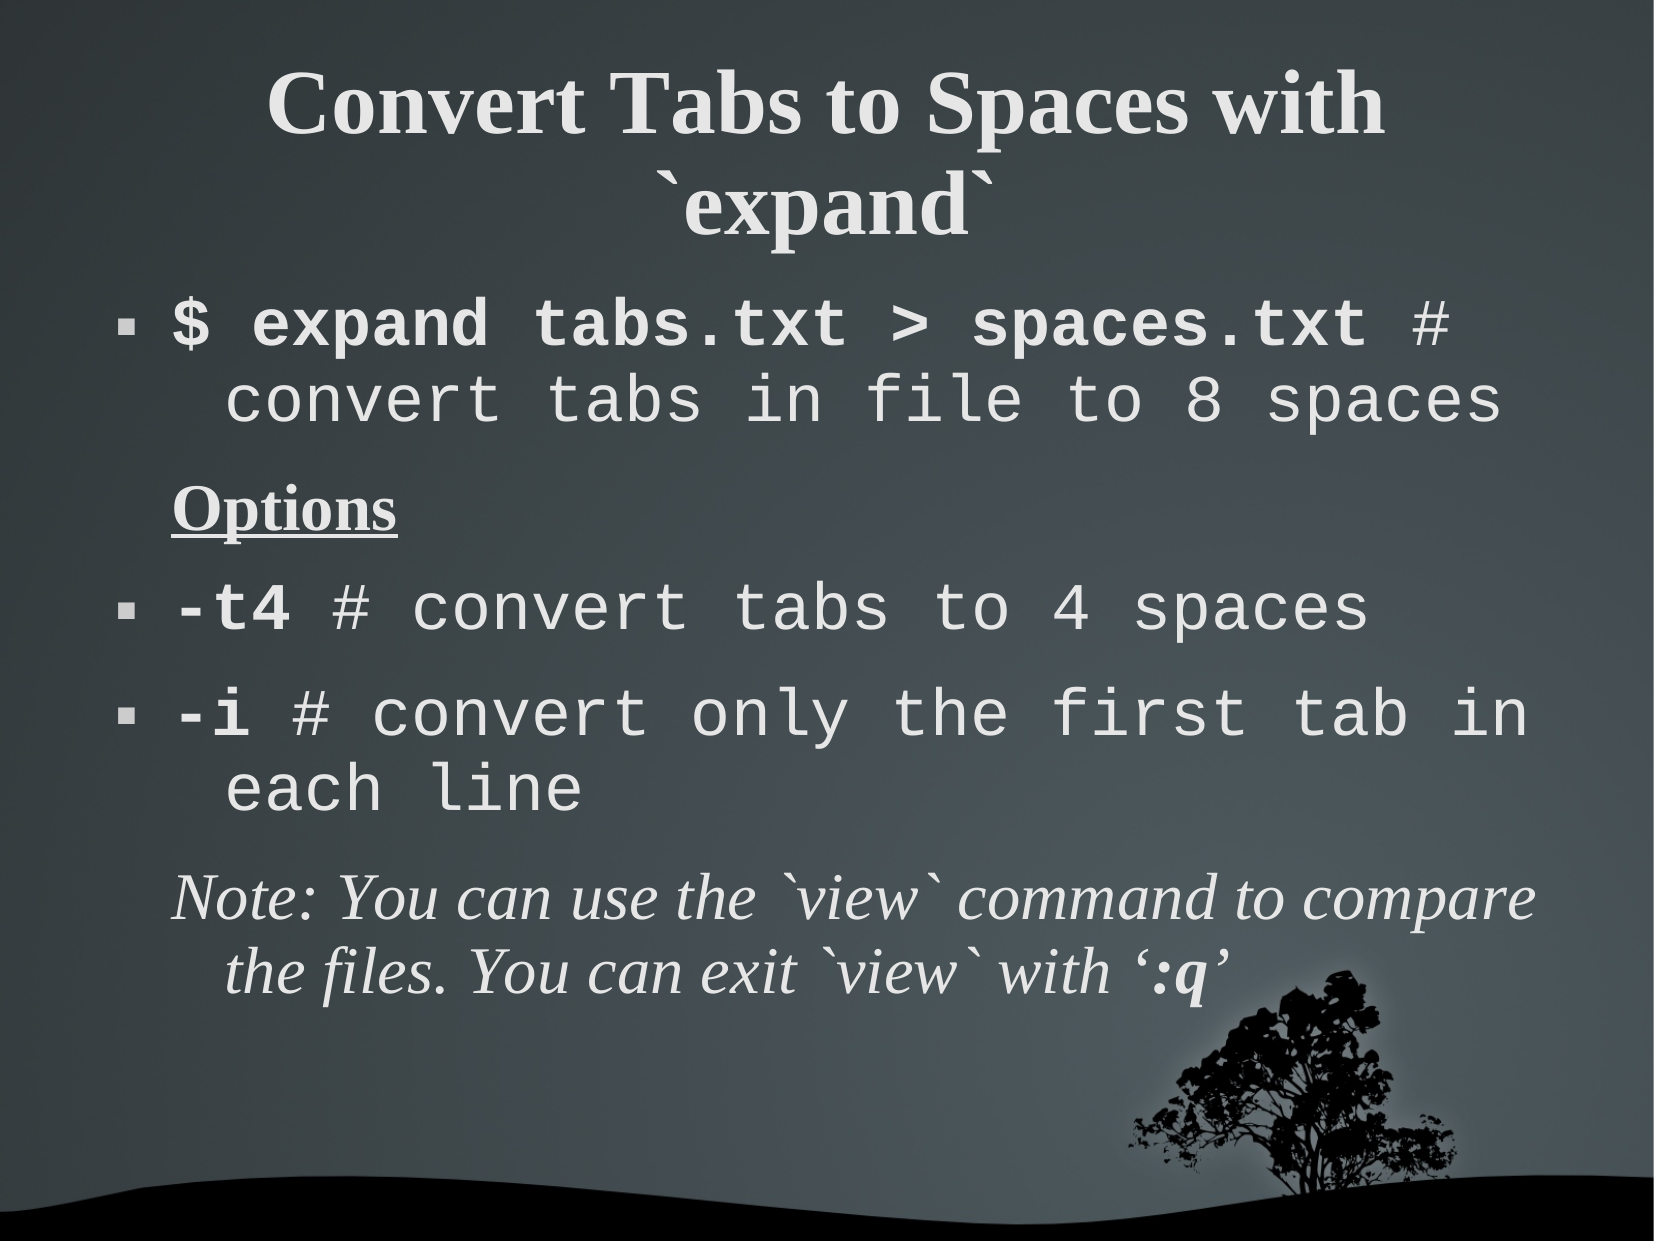

# Convert Tabs to Spaces with `expand`
$ expand tabs.txt > spaces.txt # convert tabs in file to 8 spaces
Options
-t4 # convert tabs to 4 spaces
-i # convert only the first tab in each line
Note: You can use the `view` command to compare the files. You can exit `view` with ‘:q’